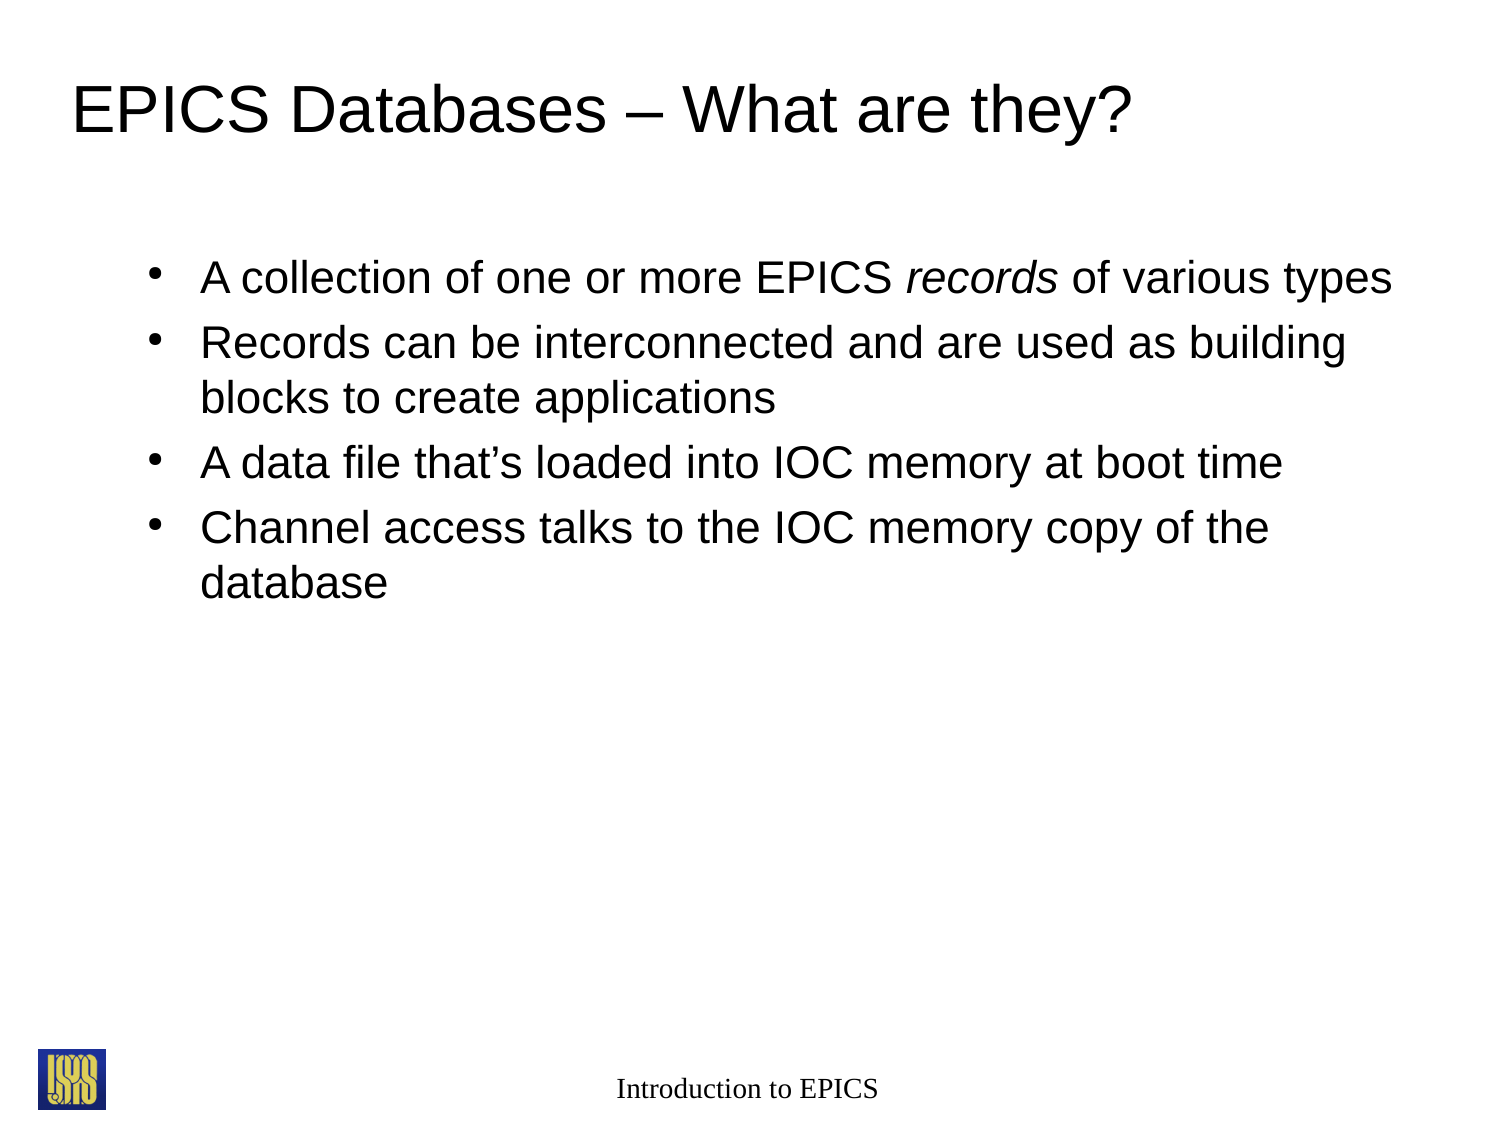

# EPICS Databases – What are they?
A collection of one or more EPICS records of various types
Records can be interconnected and are used as building blocks to create applications
A data file that’s loaded into IOC memory at boot time
Channel access talks to the IOC memory copy of the database
[Your Presentation Title]